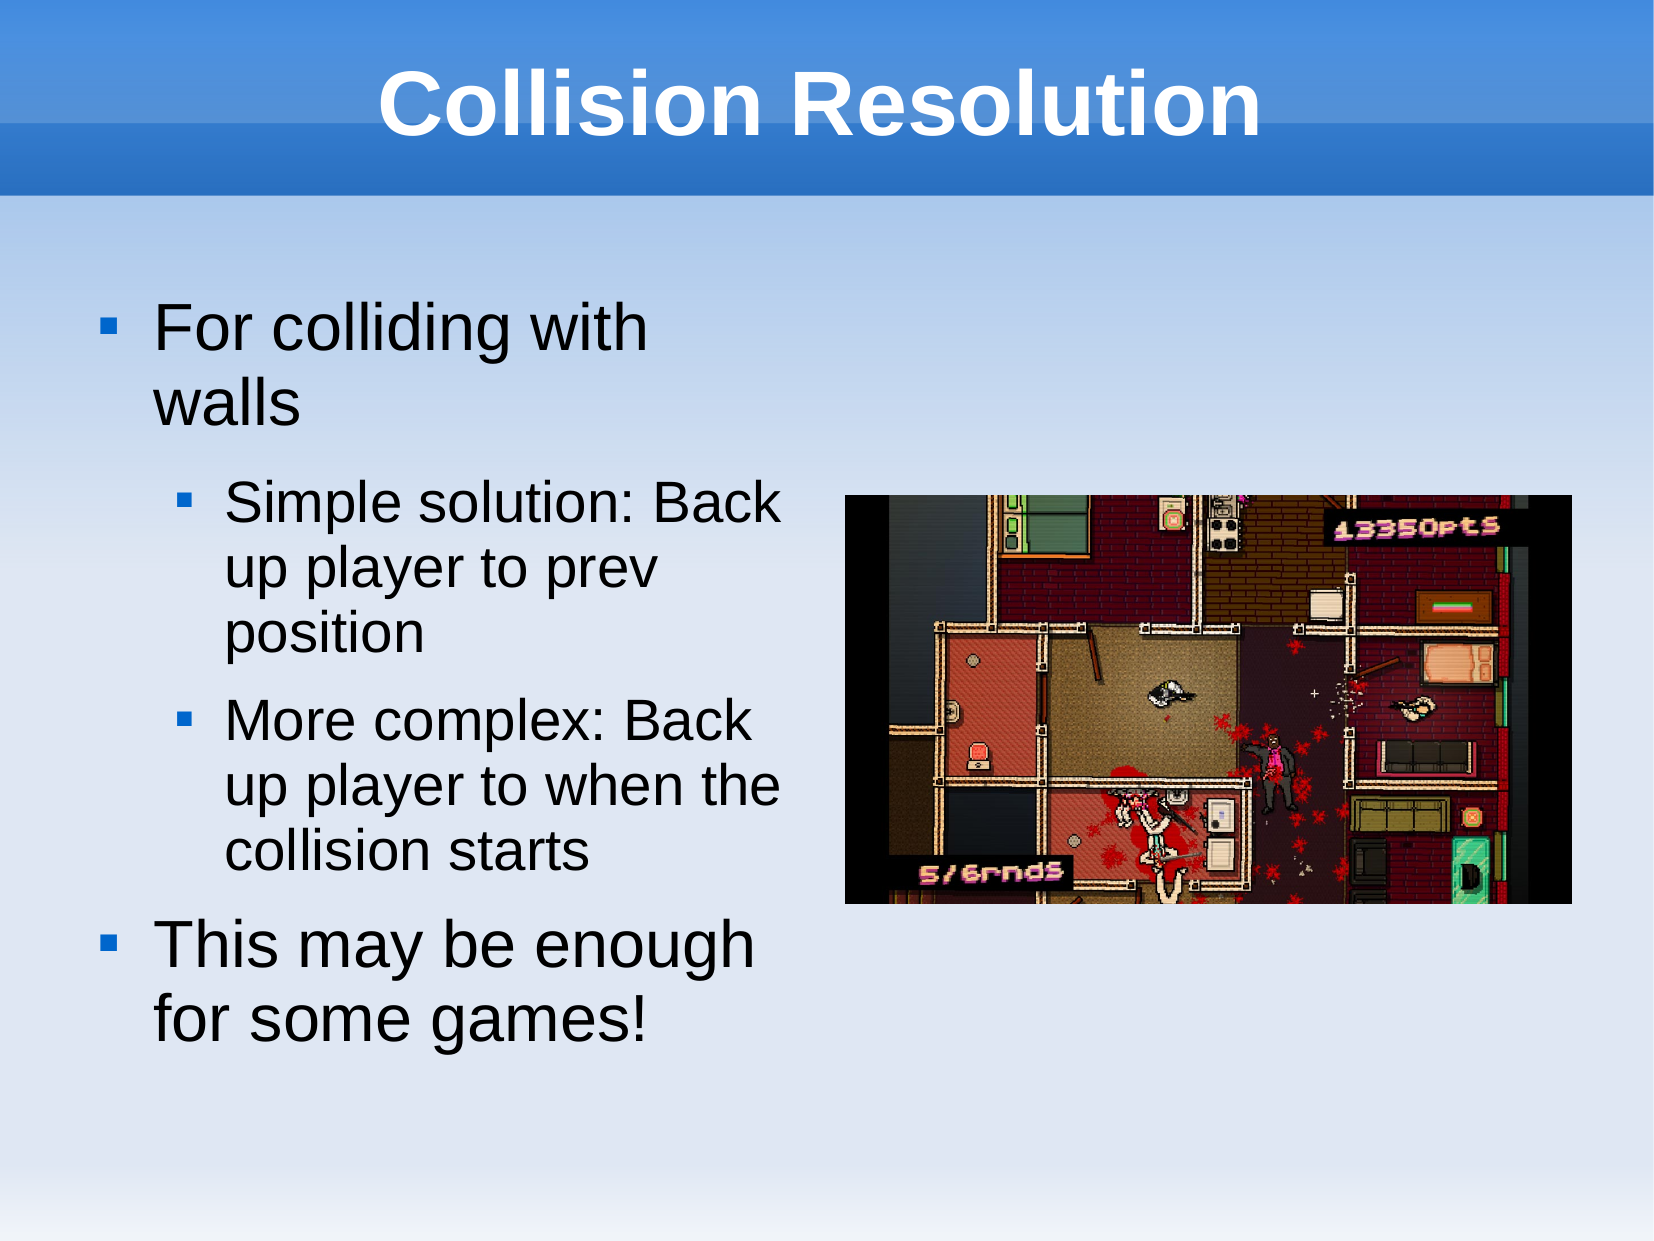

# Collision Resolution
For colliding with walls
Simple solution: Back up player to prev position
More complex: Back up player to when the collision starts
This may be enough for some games!